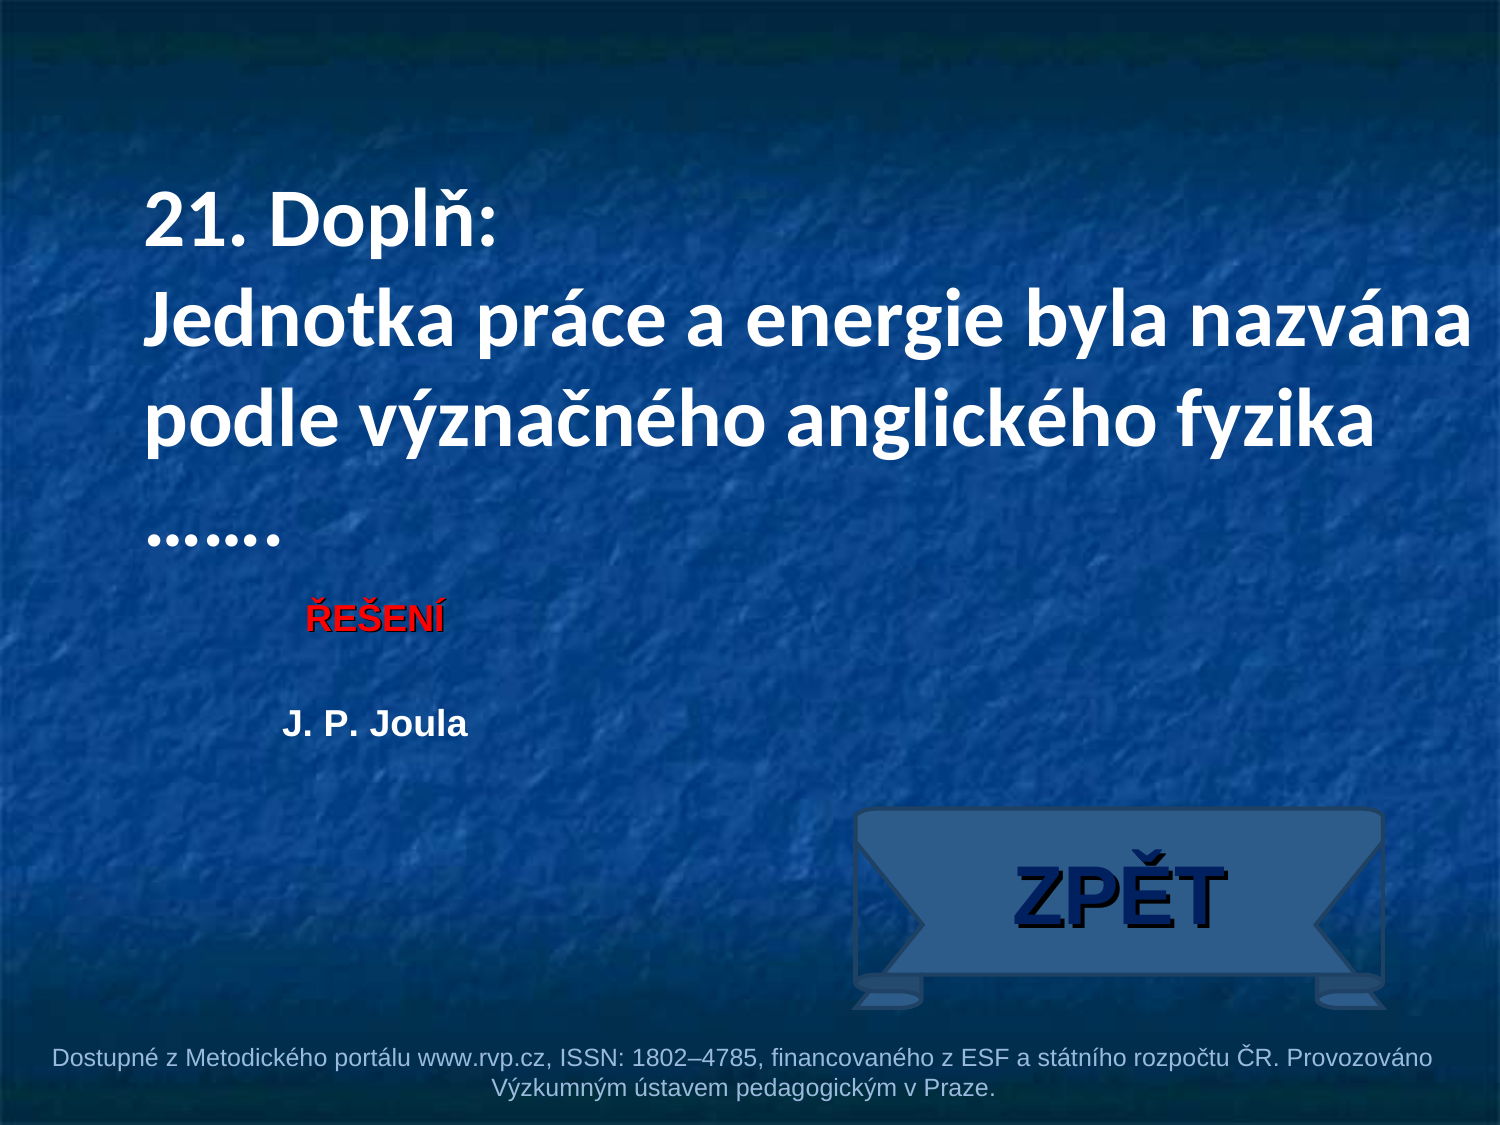

21. Doplň:
Jednotka práce a energie byla nazvána podle význačného anglického fyzika …….
ŘEŠENÍ
J. P. Joula
ZPĚT
Dostupné z Metodického portálu www.rvp.cz, ISSN: 1802–4785, financovaného z ESF a státního rozpočtu ČR. Provozováno Výzkumným ústavem pedagogickým v Praze.